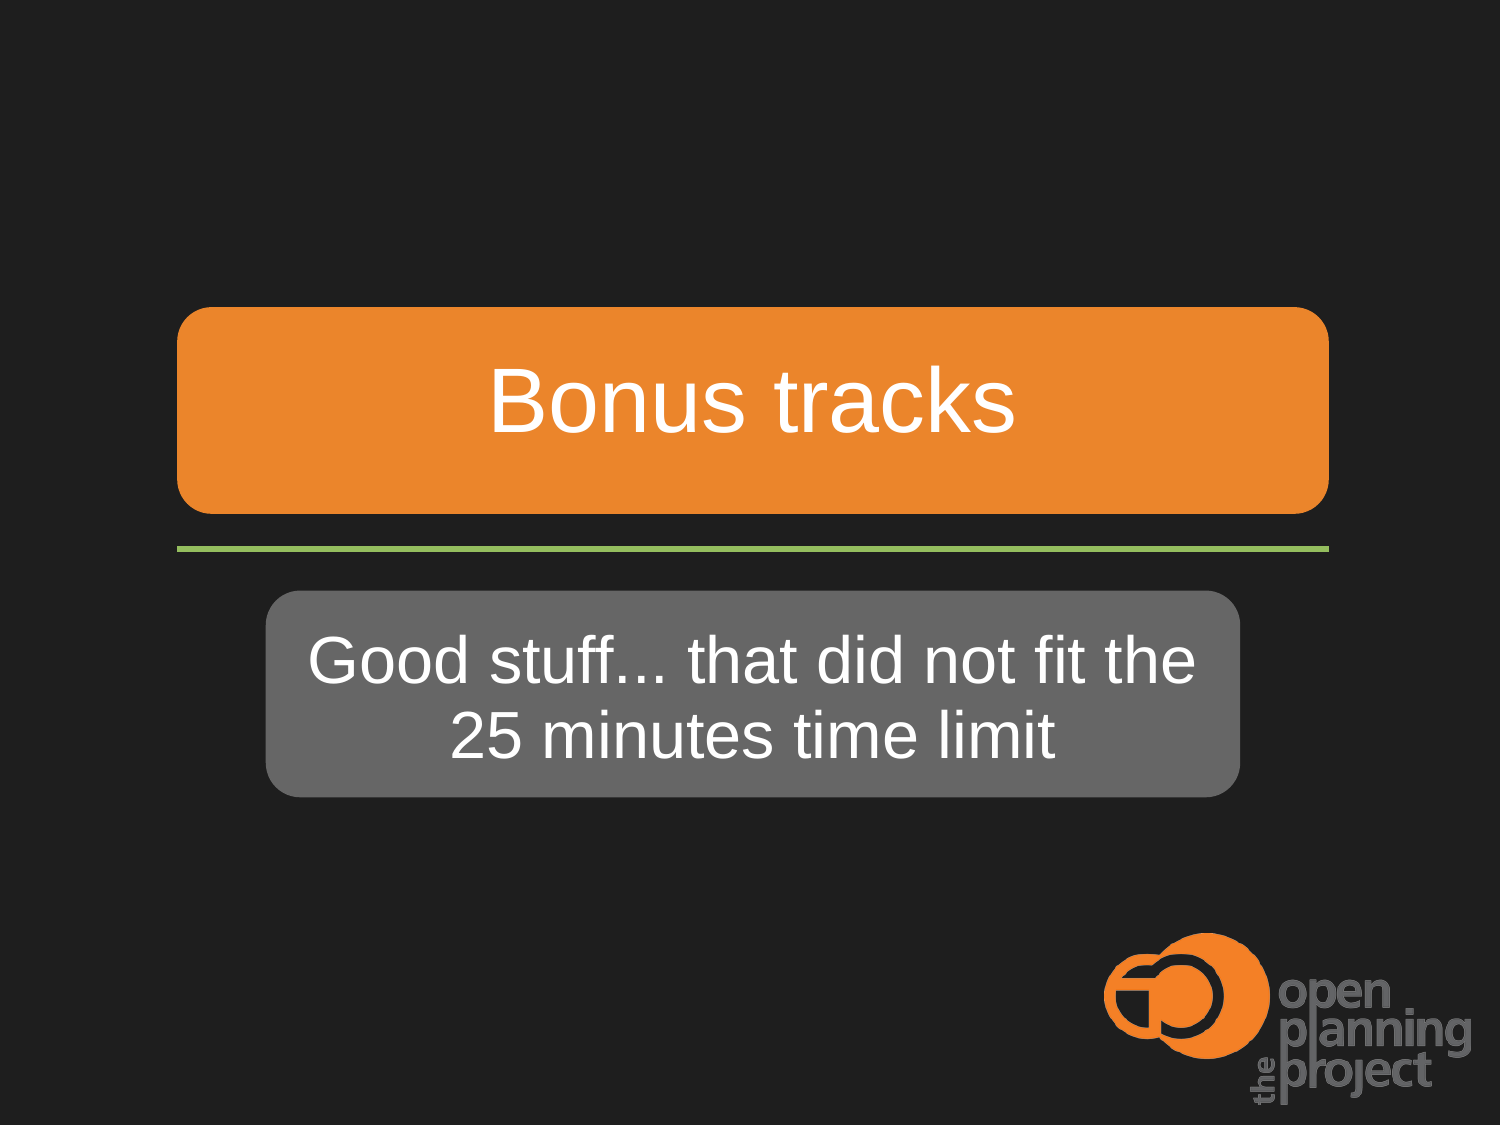

# Bonus tracks
Good stuff... that did not fit the 25 minutes time limit